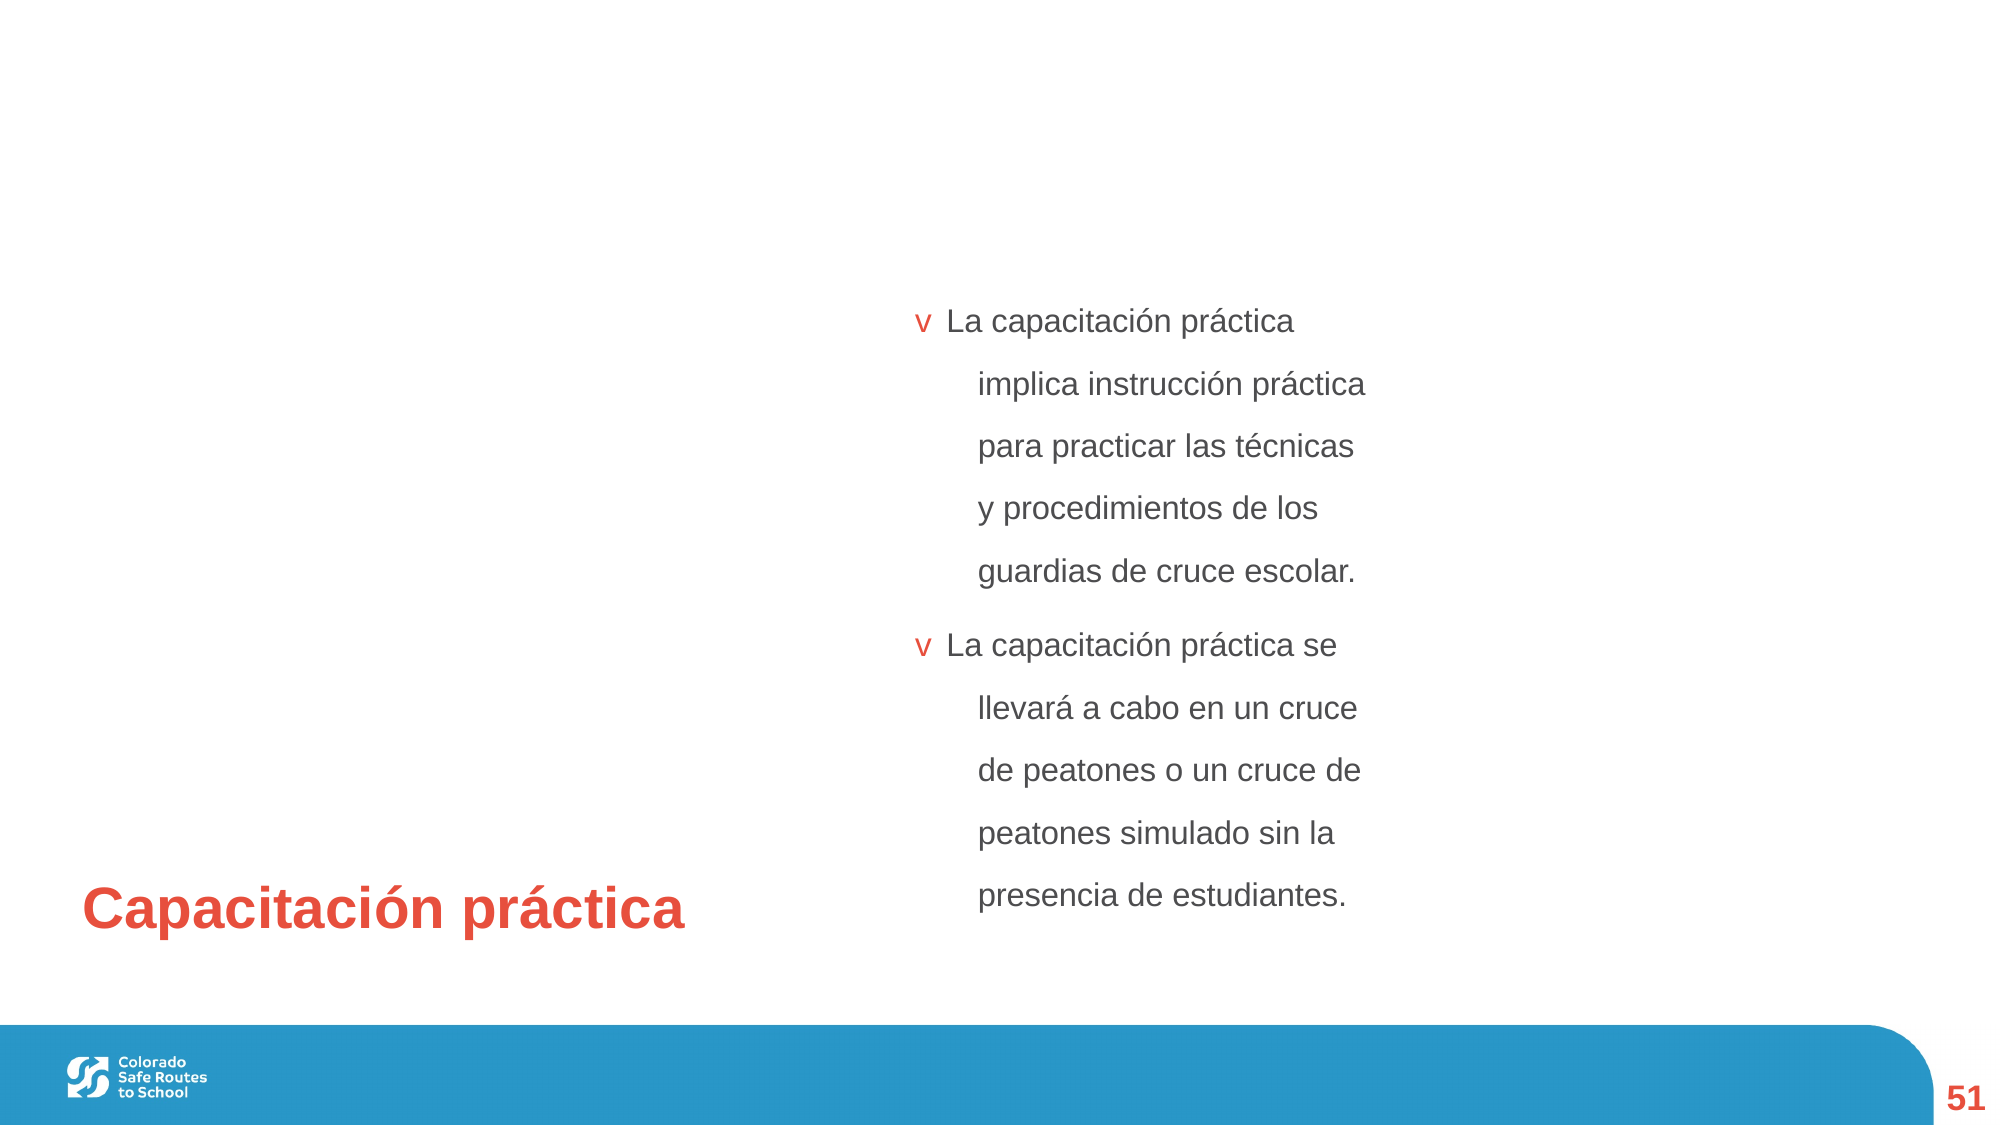

# Capacitación práctica
La capacitación práctica implica instrucción práctica para practicar las técnicas y procedimientos de los guardias de cruce escolar.
La capacitación práctica se llevará a cabo en un cruce de peatones o un cruce de peatones simulado sin la presencia de estudiantes.
51